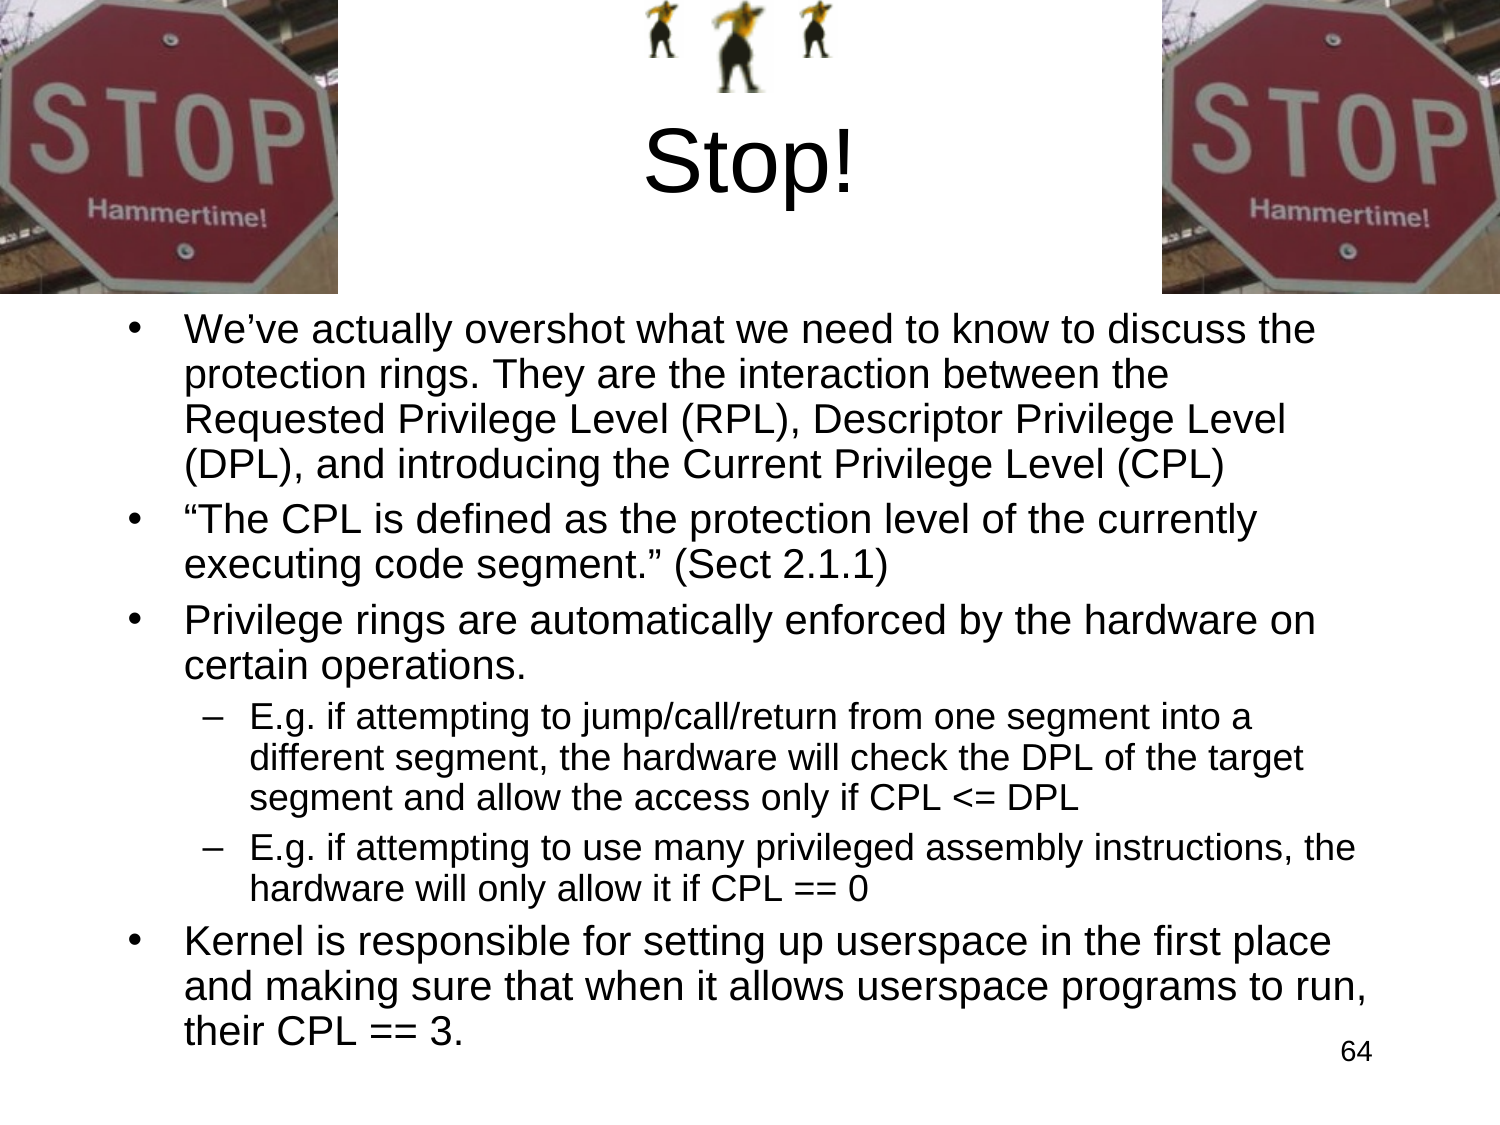

# Stop!
We’ve actually overshot what we need to know to discuss the protection rings. They are the interaction between the Requested Privilege Level (RPL), Descriptor Privilege Level (DPL), and introducing the Current Privilege Level (CPL)
“The CPL is defined as the protection level of the currently executing code segment.” (Sect 2.1.1)
Privilege rings are automatically enforced by the hardware on certain operations.
E.g. if attempting to jump/call/return from one segment into a different segment, the hardware will check the DPL of the target segment and allow the access only if CPL <= DPL
E.g. if attempting to use many privileged assembly instructions, the hardware will only allow it if CPL == 0
Kernel is responsible for setting up userspace in the first place and making sure that when it allows userspace programs to run, their CPL == 3.